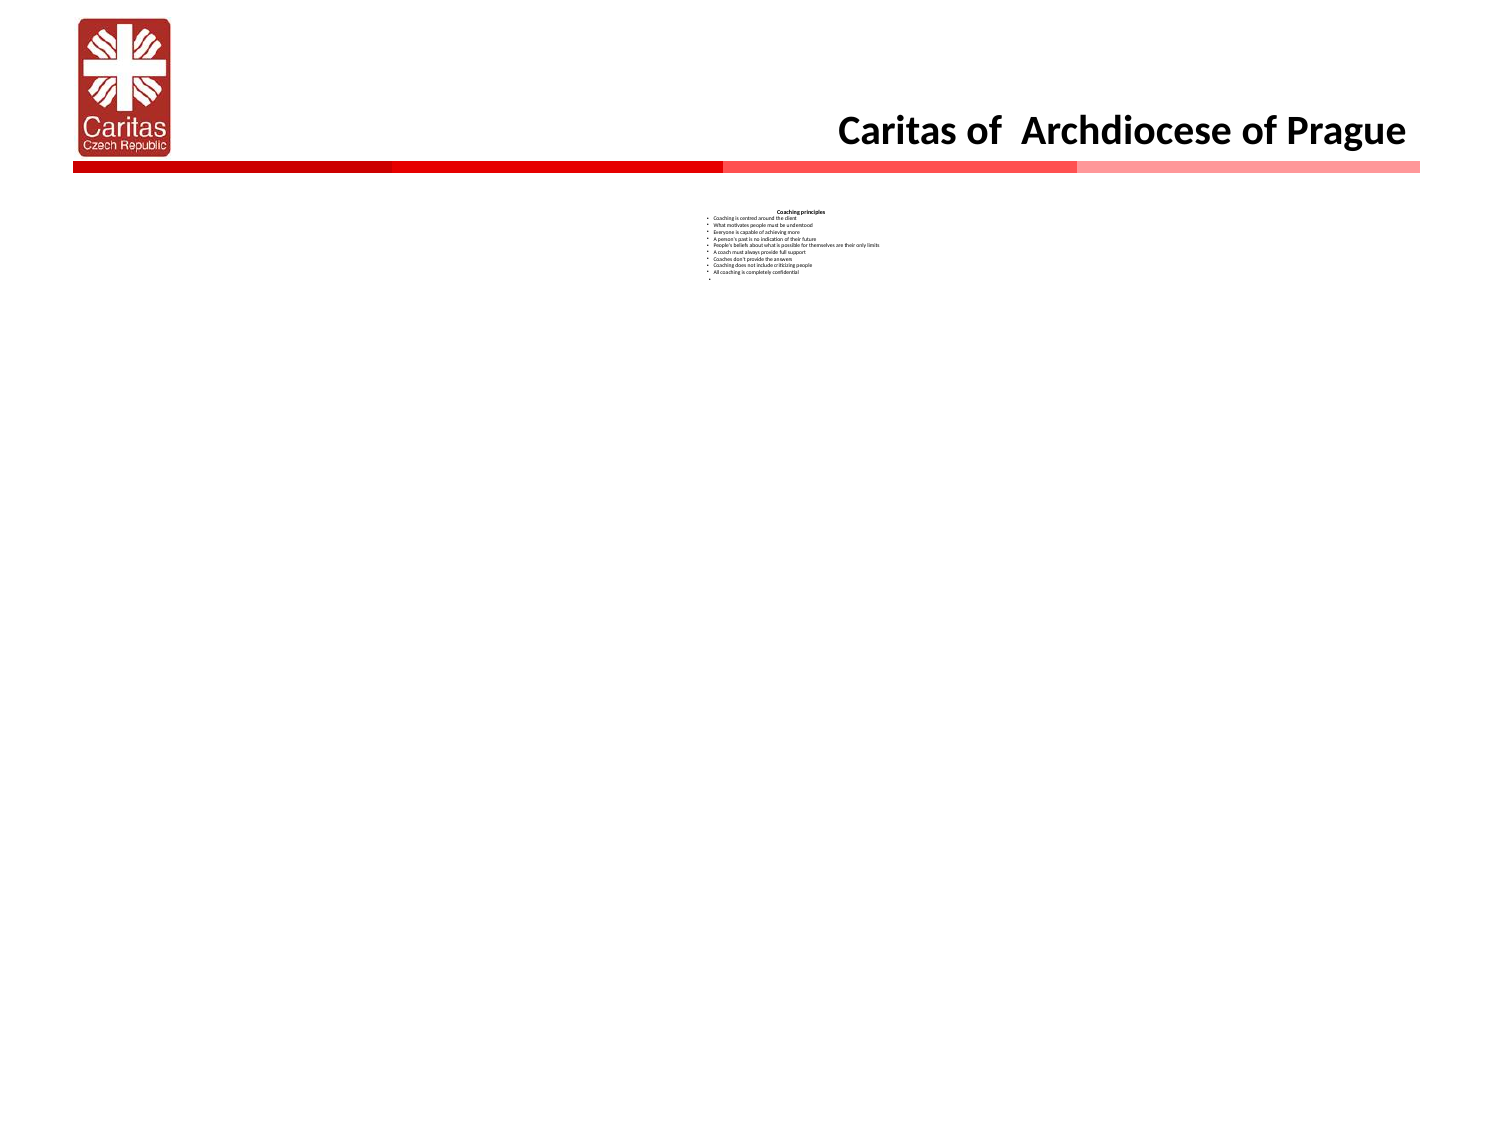

Caritas of Archdiocese of Prague
# Coaching principles
Coaching is centred around the client
What motivates people must be understood
Everyone is capable of achieving more
A person's past is no indication of their future
People's beliefs about what is possible for themselves are their only limits
A coach must always provide full support
Coaches don't provide the answers
Coaching does not include criticizing people
All coaching is completely confidential